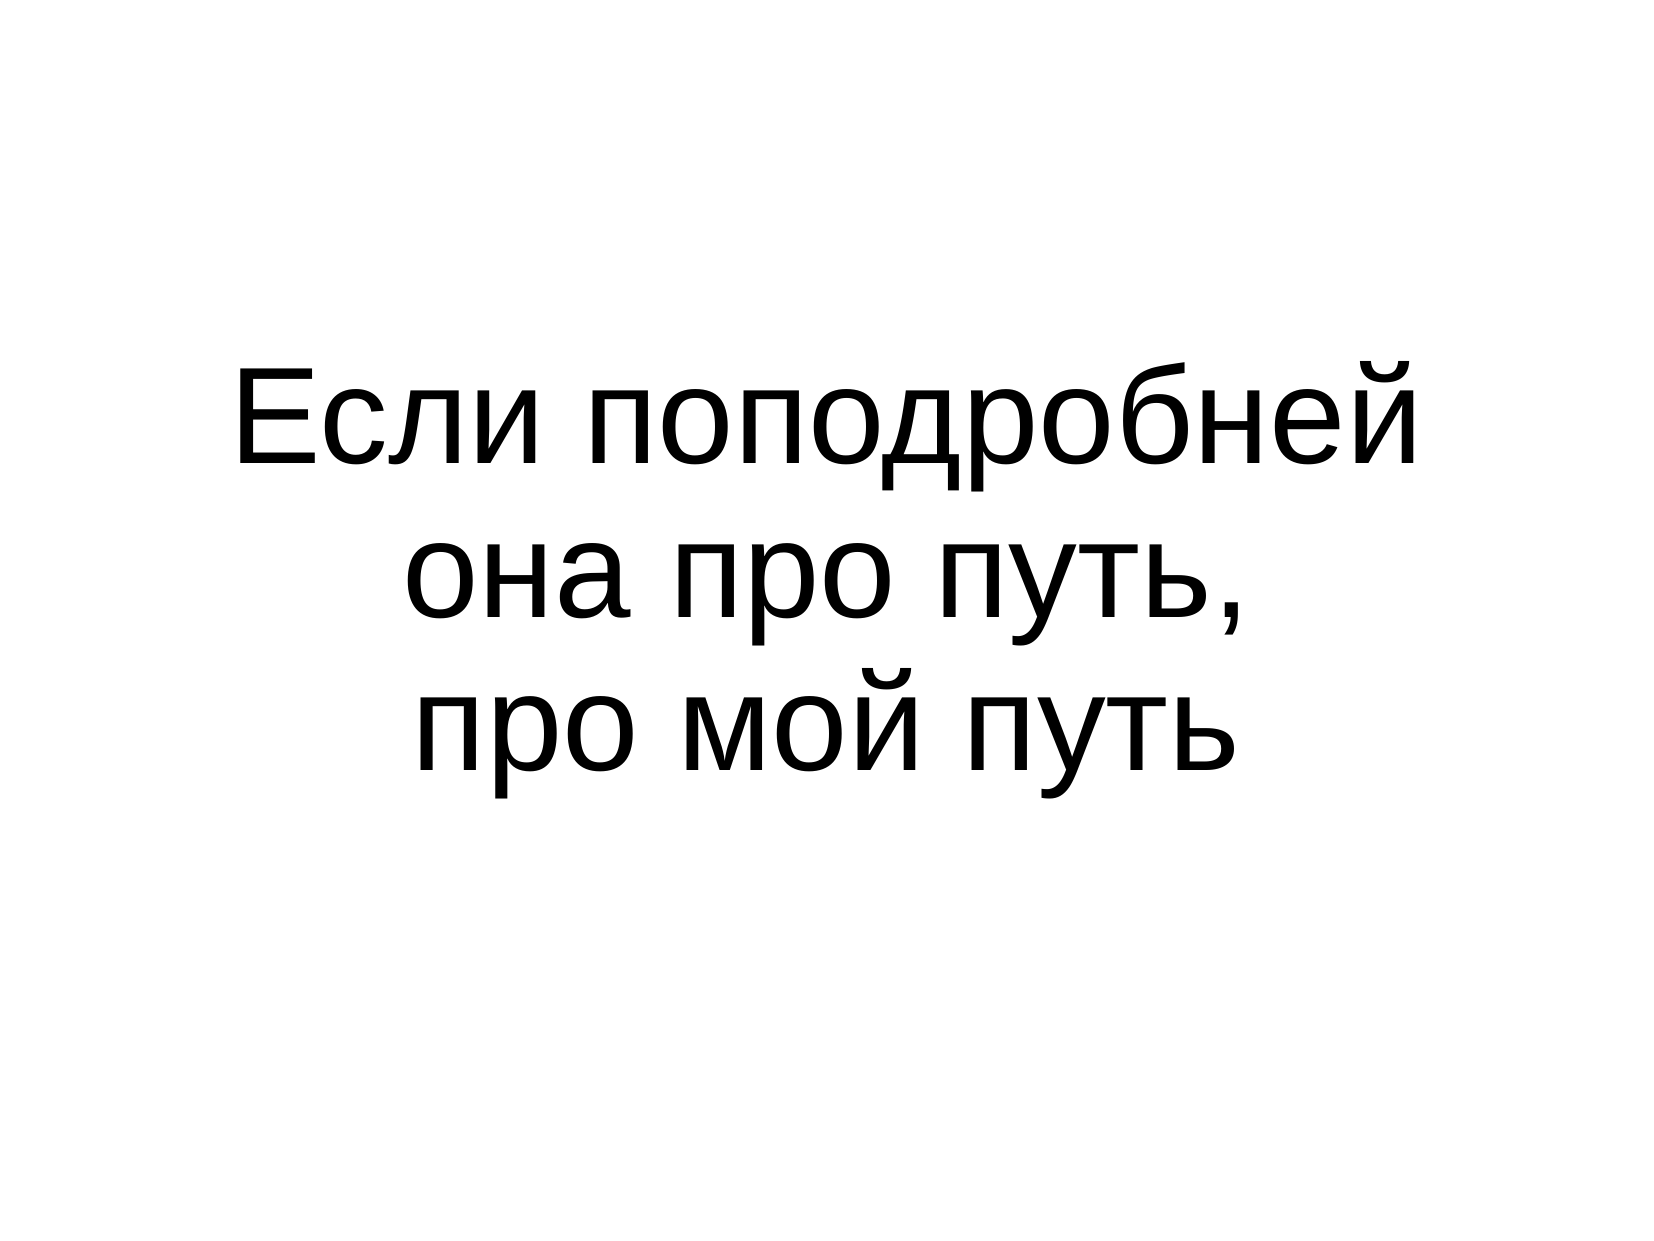

# Если поподробней
она про путь,
про мой путь